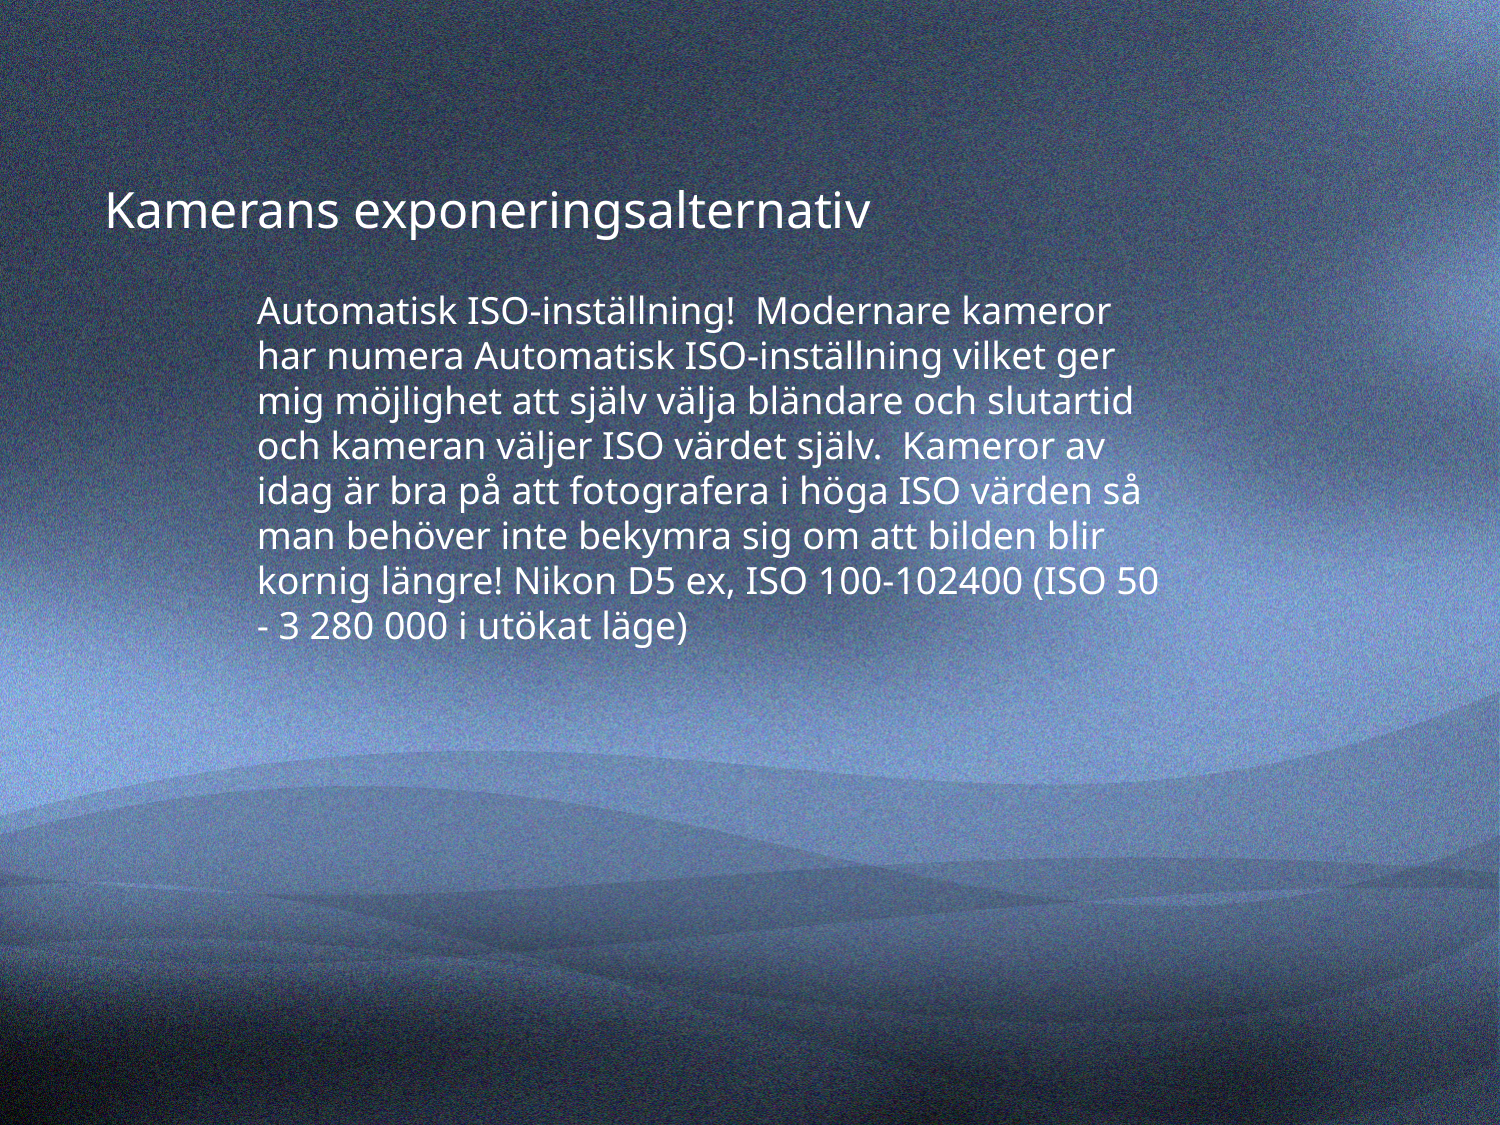

Kamerans exponeringsalternativ
Automatisk ISO-inställning! Modernare kameror har numera Automatisk ISO-inställning vilket ger mig möjlighet att själv välja bländare och slutartid och kameran väljer ISO värdet själv. Kameror av idag är bra på att fotografera i höga ISO värden så man behöver inte bekymra sig om att bilden blir kornig längre! Nikon D5 ex, ISO 100-102400 (ISO 50 - 3 280 000 i utökat läge)